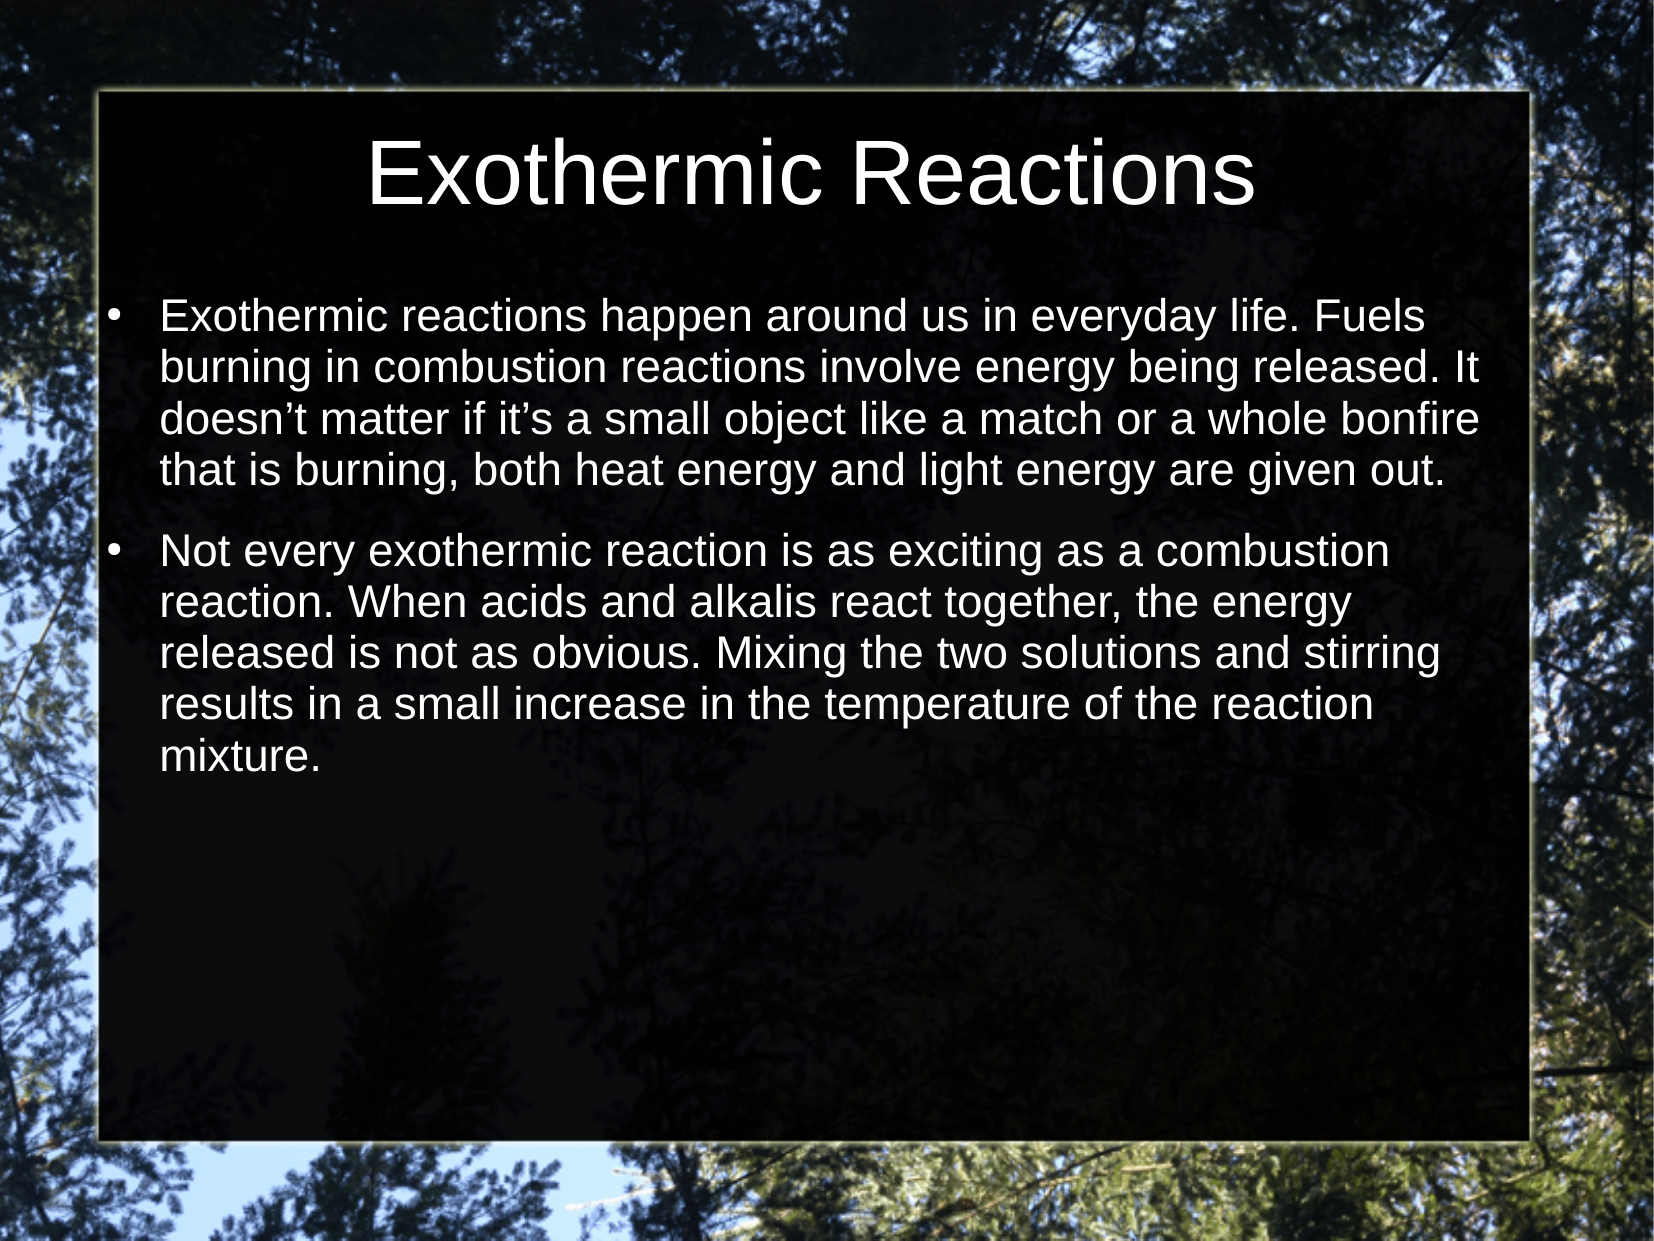

# Exothermic Reactions
Exothermic reactions happen around us in everyday life. Fuels burning in combustion reactions involve energy being released. It doesn’t matter if it’s a small object like a match or a whole bonfire that is burning, both heat energy and light energy are given out.
Not every exothermic reaction is as exciting as a combustion reaction. When acids and alkalis react together, the energy released is not as obvious. Mixing the two solutions and stirring results in a small increase in the temperature of the reaction mixture.